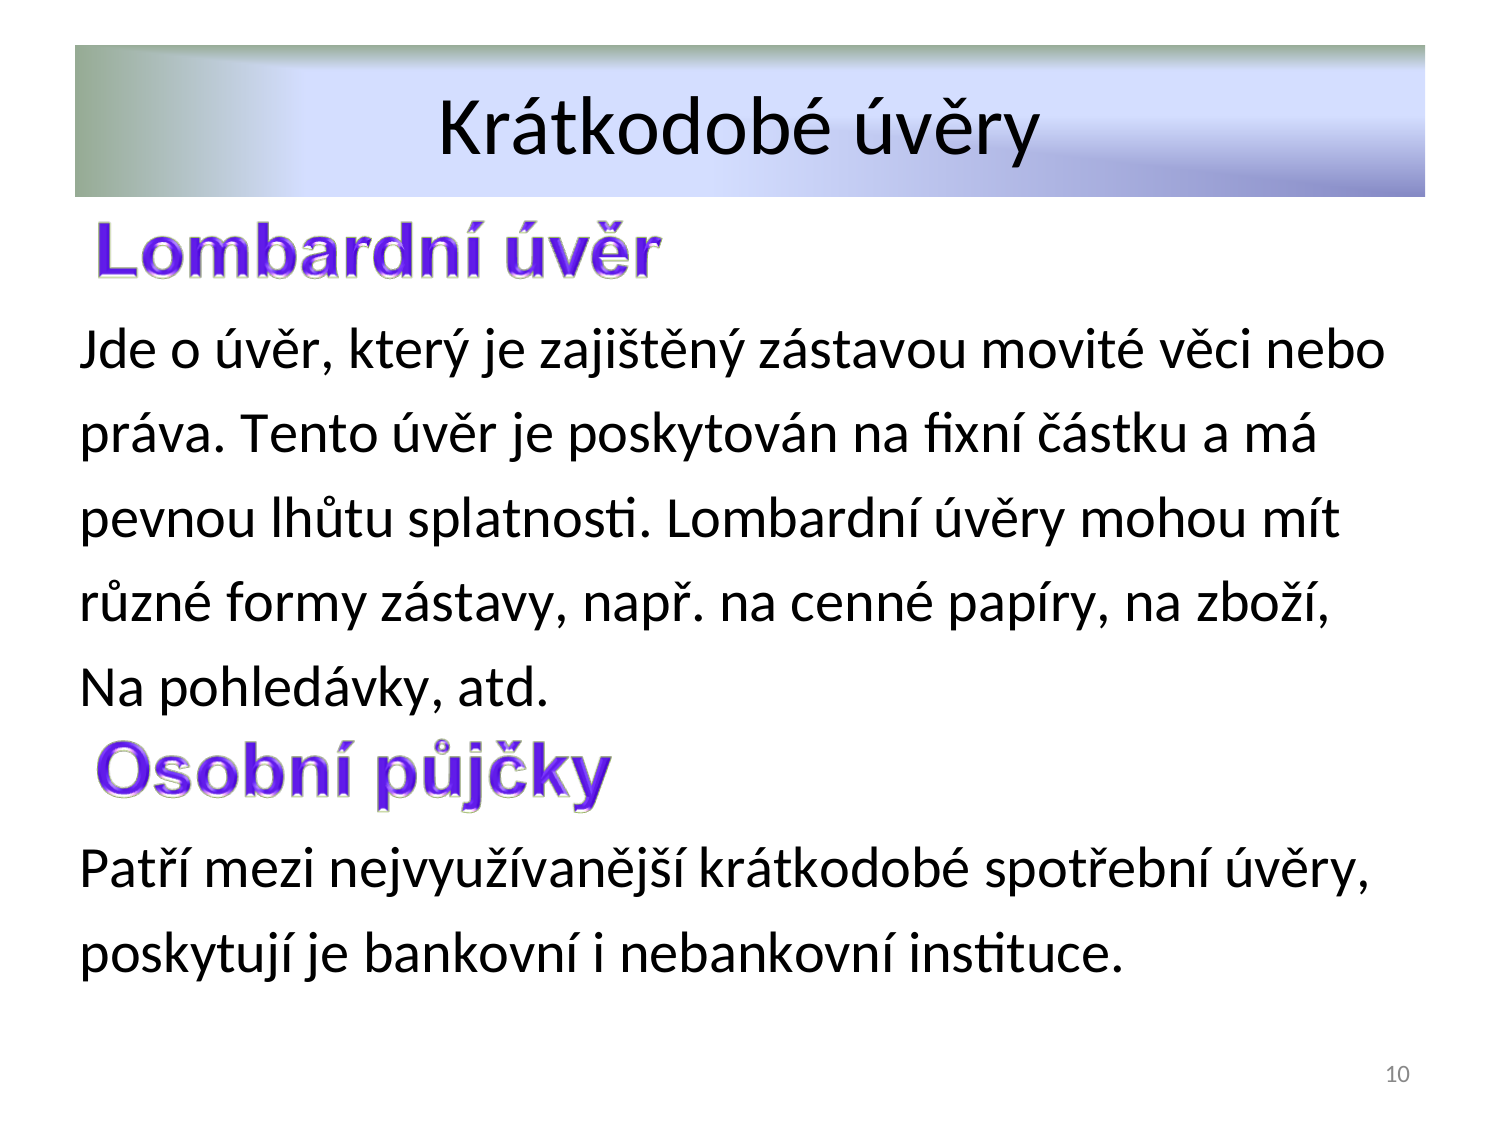

# Krátkodobé úvěry
Jde o úvěr, který je zajištěný zástavou movité věci nebo
práva. Tento úvěr je poskytován na fixní částku a má
pevnou lhůtu splatnosti. Lombardní úvěry mohou mít
různé formy zástavy, např. na cenné papíry, na zboží,
Na pohledávky, atd.
Patří mezi nejvyužívanější krátkodobé spotřební úvěry,
poskytují je bankovní i nebankovní instituce.